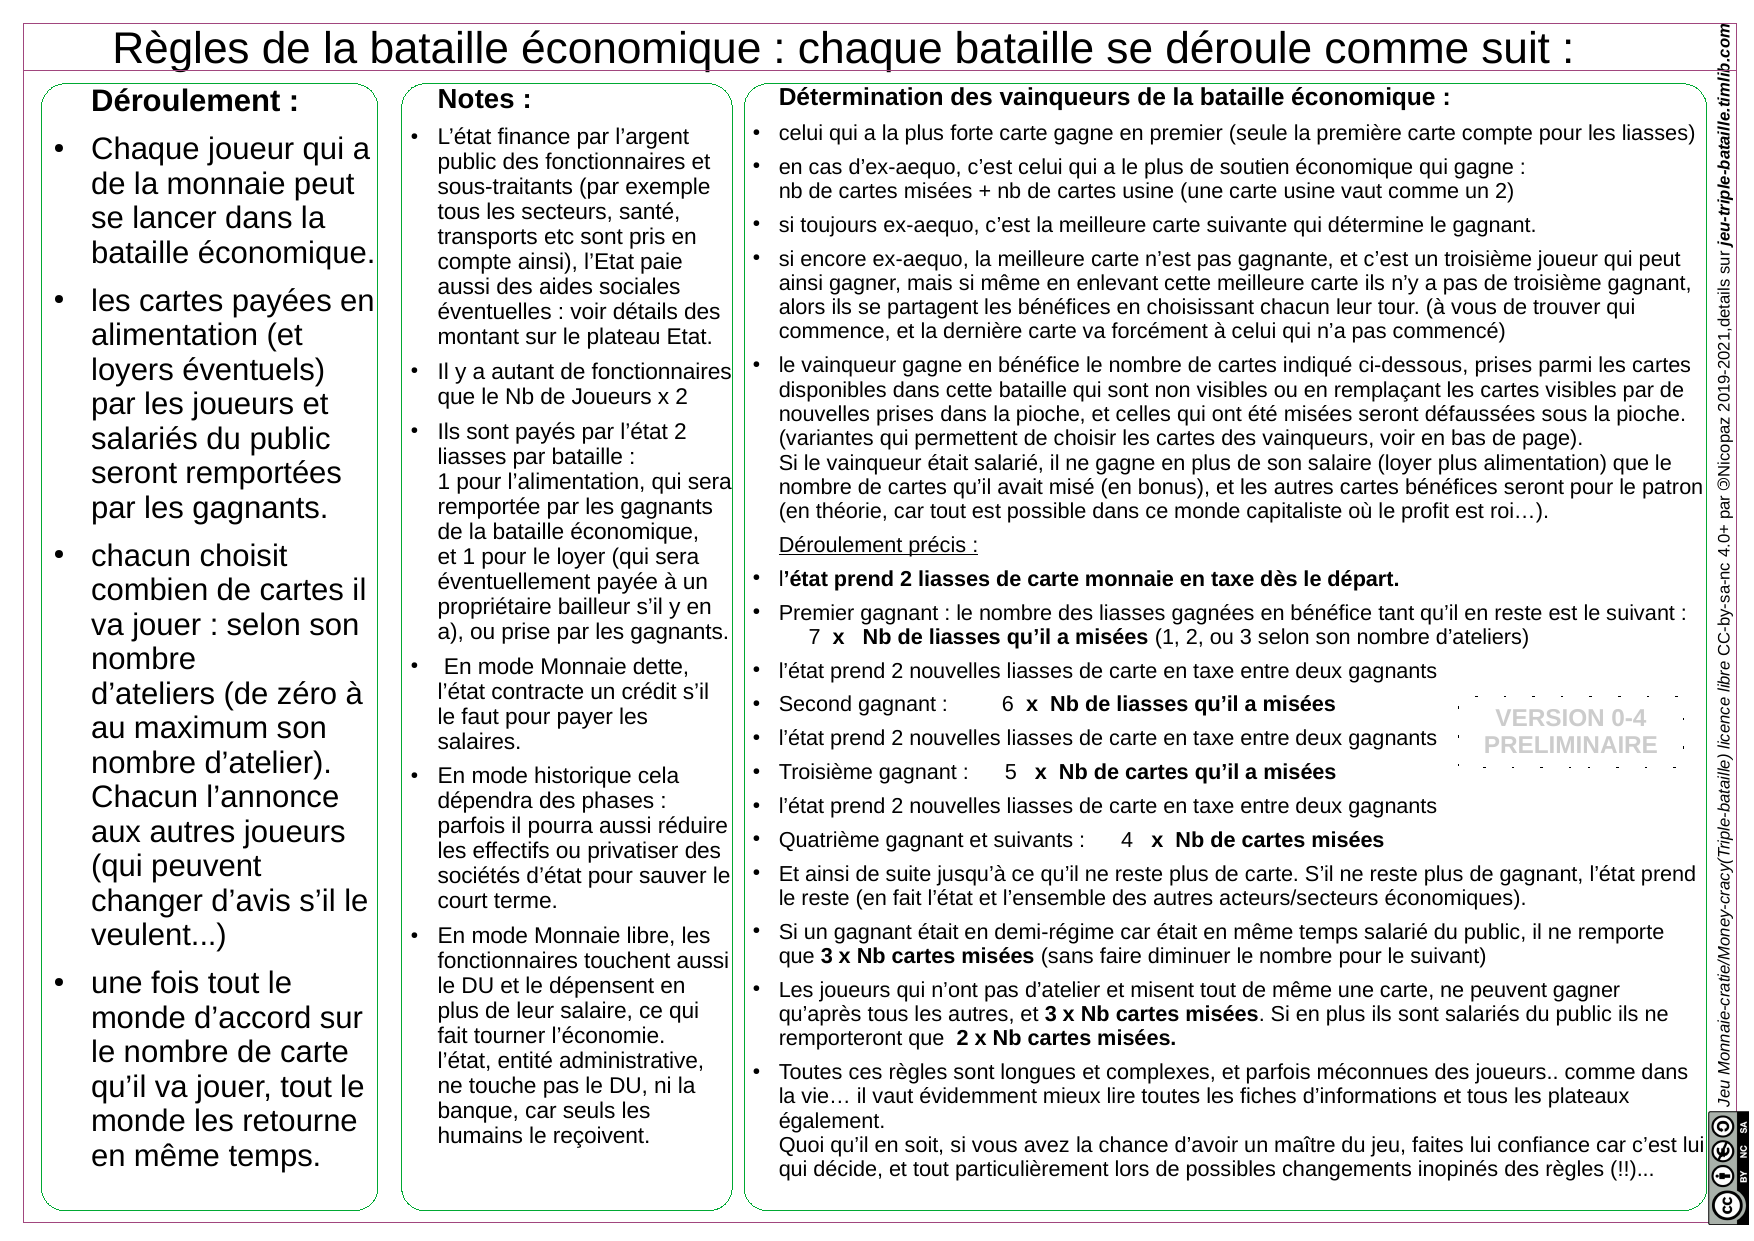

# Règles de la bataille économique : chaque bataille se déroule comme suit :
Déroulement :
Chaque joueur qui a de la monnaie peut se lancer dans la bataille économique.
les cartes payées en alimentation (et loyers éventuels) par les joueurs et salariés du public seront remportées par les gagnants.
chacun choisit combien de cartes il va jouer : selon son nombre d’ateliers (de zéro à au maximum son nombre d’atelier).
Chacun l’annonce aux autres joueurs (qui peuvent changer d’avis s’il le veulent...)
une fois tout le monde d’accord sur le nombre de carte qu’il va jouer, tout le monde les retourne en même temps.
Notes :
L’état finance par l’argent public des fonctionnaires et sous-traitants (par exemple tous les secteurs, santé, transports etc sont pris en compte ainsi), l’Etat paie aussi des aides sociales éventuelles : voir détails des montant sur le plateau Etat.
Il y a autant de fonctionnaires que le Nb de Joueurs x 2
Ils sont payés par l’état 2 liasses par bataille :
1 pour l’alimentation, qui sera remportée par les gagnants de la bataille économique,
et 1 pour le loyer (qui sera éventuellement payée à un propriétaire bailleur s’il y en a), ou prise par les gagnants.
 En mode Monnaie dette, l’état contracte un crédit s’il le faut pour payer les salaires.
En mode historique cela dépendra des phases : parfois il pourra aussi réduire les effectifs ou privatiser des sociétés d’état pour sauver le court terme.
En mode Monnaie libre, les fonctionnaires touchent aussi le DU et le dépensent en plus de leur salaire, ce qui fait tourner l’économie.
l’état, entité administrative, ne touche pas le DU, ni la banque, car seuls les humains le reçoivent.
Détermination des vainqueurs de la bataille économique :
celui qui a la plus forte carte gagne en premier (seule la première carte compte pour les liasses)
en cas d’ex-aequo, c’est celui qui a le plus de soutien économique qui gagne :
nb de cartes misées + nb de cartes usine (une carte usine vaut comme un 2)
si toujours ex-aequo, c’est la meilleure carte suivante qui détermine le gagnant.
si encore ex-aequo, la meilleure carte n’est pas gagnante, et c’est un troisième joueur qui peut ainsi gagner, mais si même en enlevant cette meilleure carte ils n’y a pas de troisième gagnant, alors ils se partagent les bénéfices en choisissant chacun leur tour. (à vous de trouver qui commence, et la dernière carte va forcément à celui qui n’a pas commencé)
le vainqueur gagne en bénéfice le nombre de cartes indiqué ci-dessous, prises parmi les cartes disponibles dans cette bataille qui sont non visibles ou en remplaçant les cartes visibles par de nouvelles prises dans la pioche, et celles qui ont été misées seront défaussées sous la pioche.
(variantes qui permettent de choisir les cartes des vainqueurs, voir en bas de page).
Si le vainqueur était salarié, il ne gagne en plus de son salaire (loyer plus alimentation) que le nombre de cartes qu’il avait misé (en bonus), et les autres cartes bénéfices seront pour le patron (en théorie, car tout est possible dans ce monde capitaliste où le profit est roi…).
Déroulement précis :
l’état prend 2 liasses de carte monnaie en taxe dès le départ.
Premier gagnant : le nombre des liasses gagnées en bénéfice tant qu’il en reste est le suivant :
 7 x Nb de liasses qu’il a misées (1, 2, ou 3 selon son nombre d’ateliers)
l’état prend 2 nouvelles liasses de carte en taxe entre deux gagnants
Second gagnant : 6 x Nb de liasses qu’il a misées
l’état prend 2 nouvelles liasses de carte en taxe entre deux gagnants
Troisième gagnant : 5 x Nb de cartes qu’il a misées
l’état prend 2 nouvelles liasses de carte en taxe entre deux gagnants
Quatrième gagnant et suivants : 4 x Nb de cartes misées
Et ainsi de suite jusqu’à ce qu’il ne reste plus de carte. S’il ne reste plus de gagnant, l’état prend le reste (en fait l’état et l’ensemble des autres acteurs/secteurs économiques).
Si un gagnant était en demi-régime car était en même temps salarié du public, il ne remporte que 3 x Nb cartes misées (sans faire diminuer le nombre pour le suivant)
Les joueurs qui n’ont pas d’atelier et misent tout de même une carte, ne peuvent gagner qu’après tous les autres, et 3 x Nb cartes misées. Si en plus ils sont salariés du public ils ne remporteront que 2 x Nb cartes misées.
Toutes ces règles sont longues et complexes, et parfois méconnues des joueurs.. comme dans la vie… il vaut évidemment mieux lire toutes les fiches d’informations et tous les plateaux également.
Quoi qu’il en soit, si vous avez la chance d’avoir un maître du jeu, faites lui confiance car c’est lui qui décide, et tout particulièrement lors de possibles changements inopinés des règles (!!)...
VERSION 0-4 PRELIMINAIRE